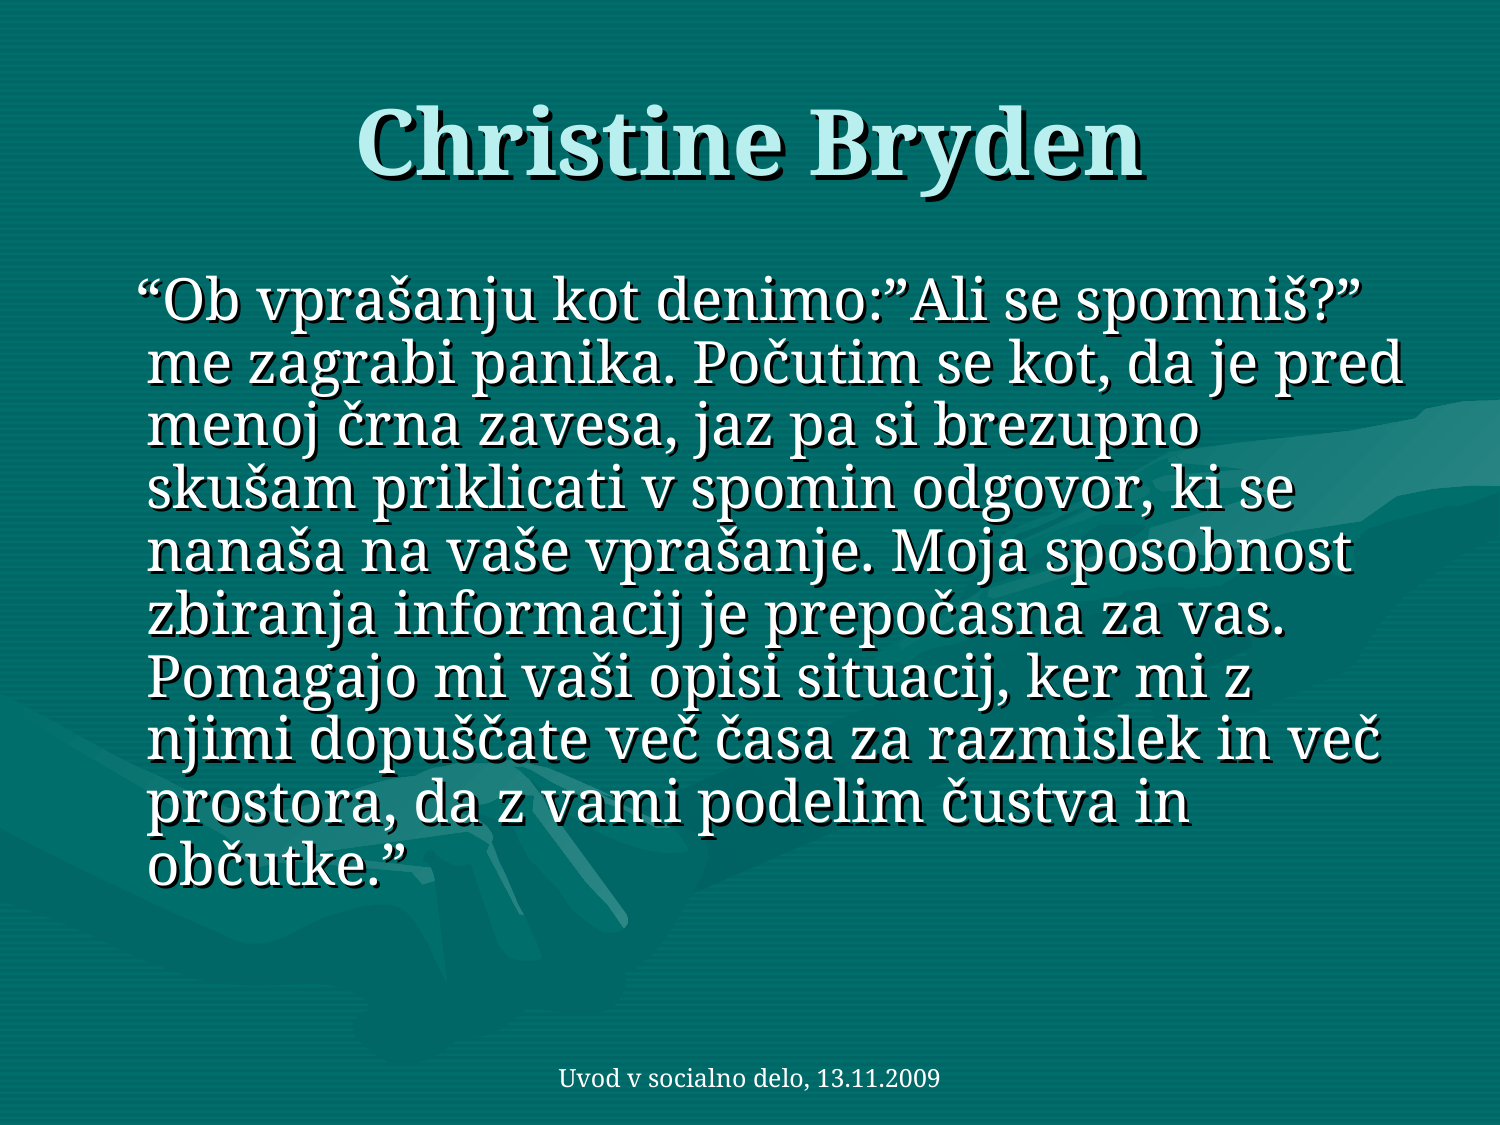

# Christine Bryden
 “Ob vprašanju kot denimo:”Ali se spomniš?” me zagrabi panika. Počutim se kot, da je pred menoj črna zavesa, jaz pa si brezupno skušam priklicati v spomin odgovor, ki se nanaša na vaše vprašanje. Moja sposobnost zbiranja informacij je prepočasna za vas. Pomagajo mi vaši opisi situacij, ker mi z njimi dopuščate več časa za razmislek in več prostora, da z vami podelim čustva in občutke.”
Uvod v socialno delo, 13.11.2009